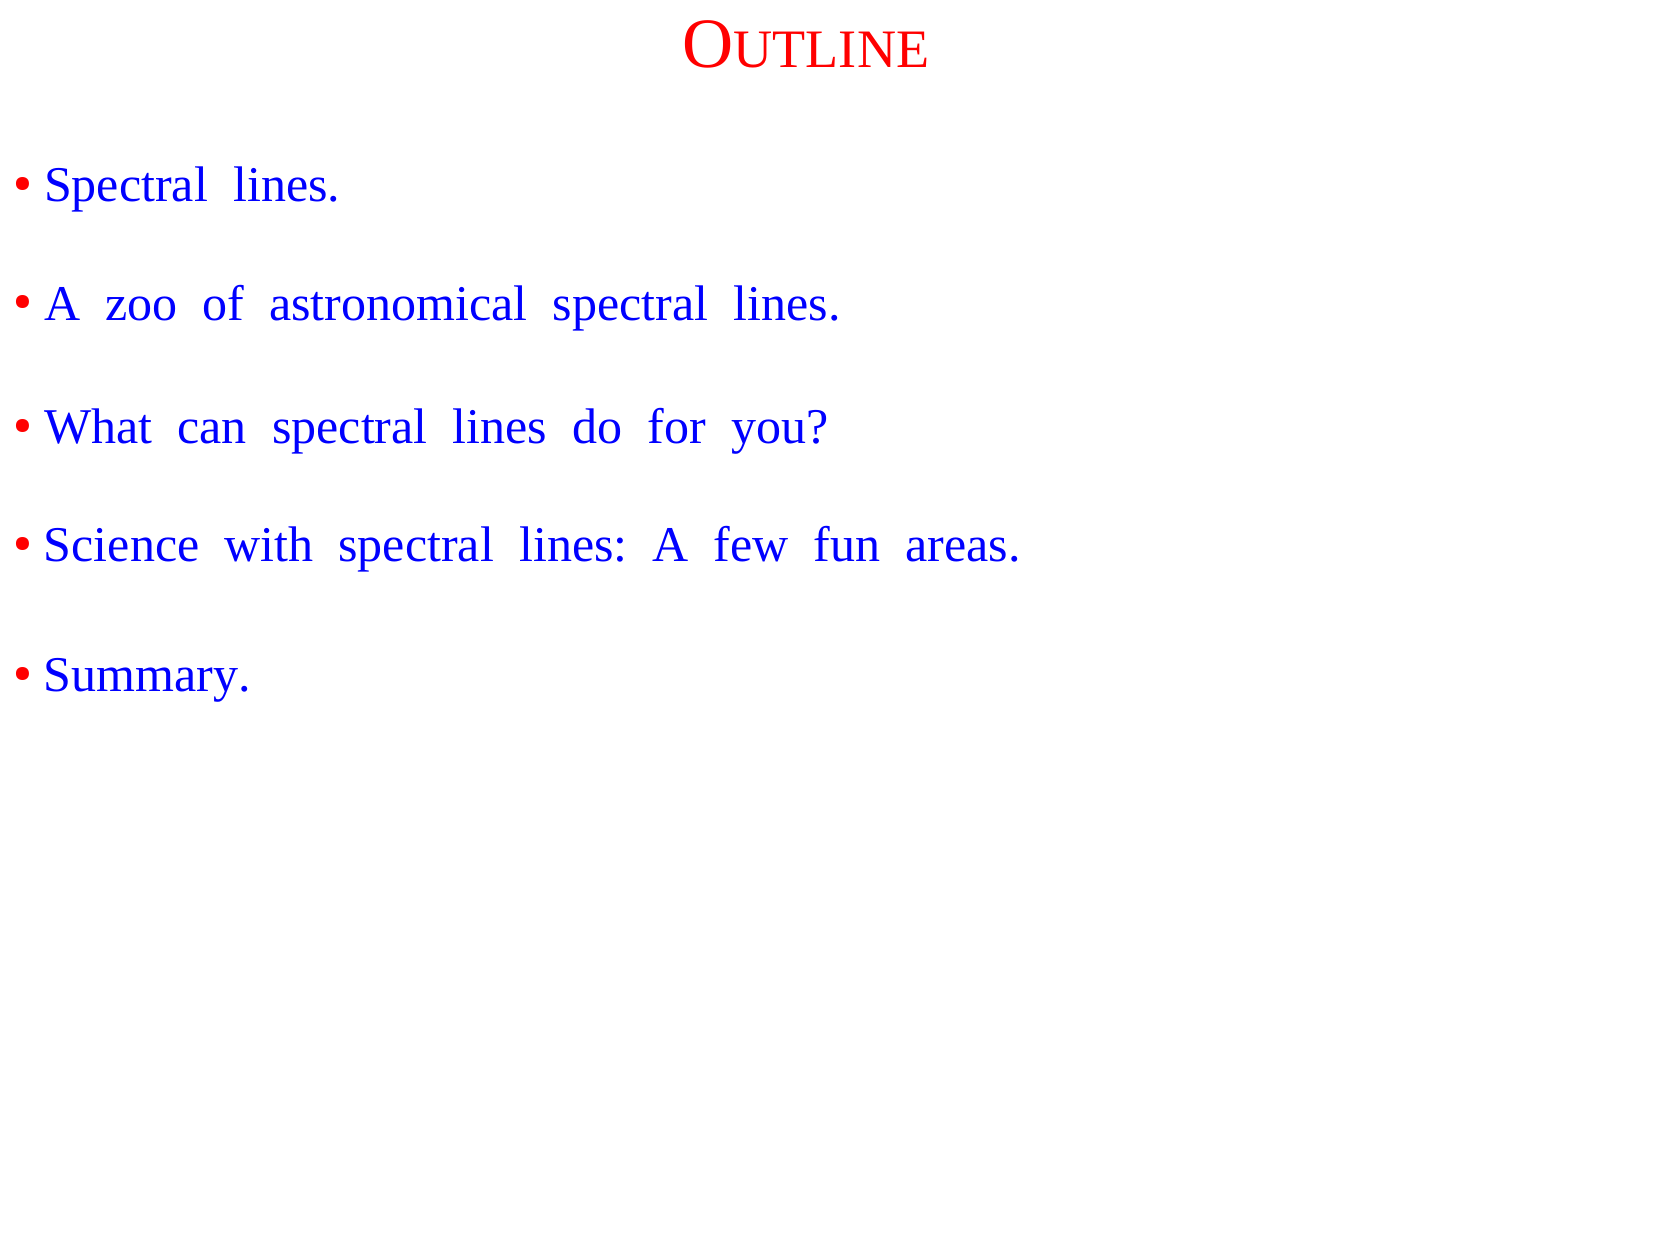

OUTLINE
 Spectral lines.
 A zoo of astronomical spectral lines.
 What can spectral lines do for you?
 Science with spectral lines: A few fun areas.
 Summary.